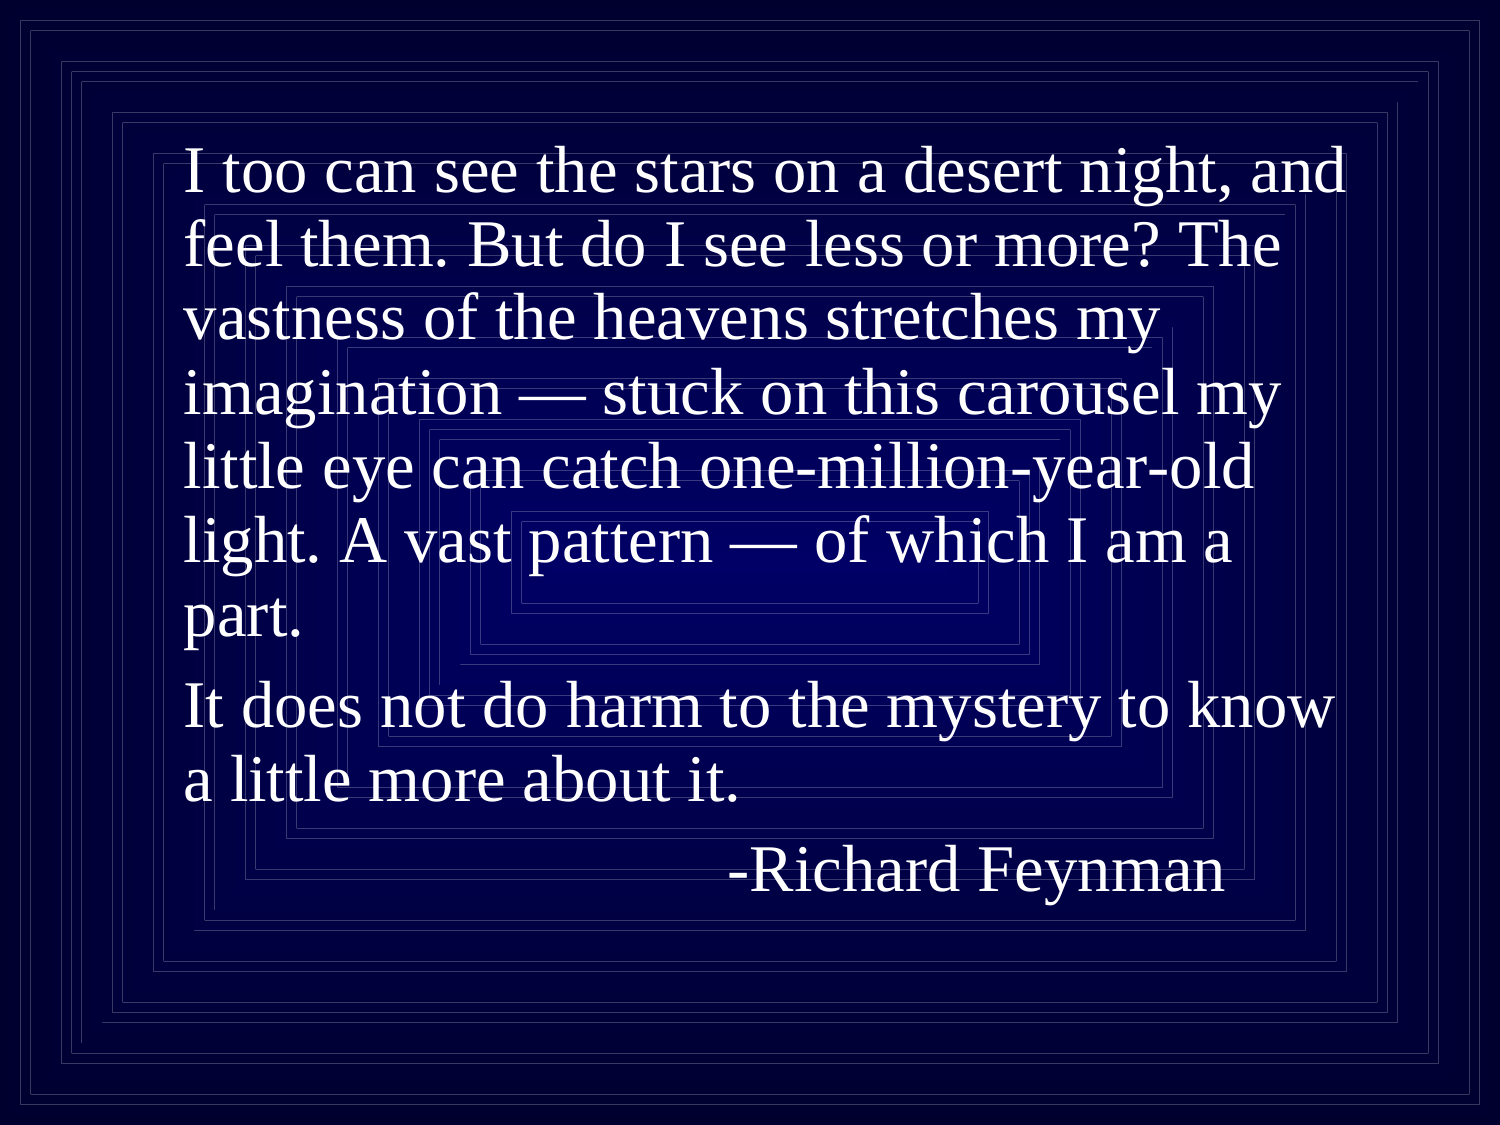

# I too can see the stars on a desert night, and feel them. But do I see less or more? The vastness of the heavens stretches my imagination — stuck on this carousel my little eye can catch one-million-year-old light. A vast pattern — of which I am a part.
	It does not do harm to the mystery to know a little more about it.
					-Richard Feynman